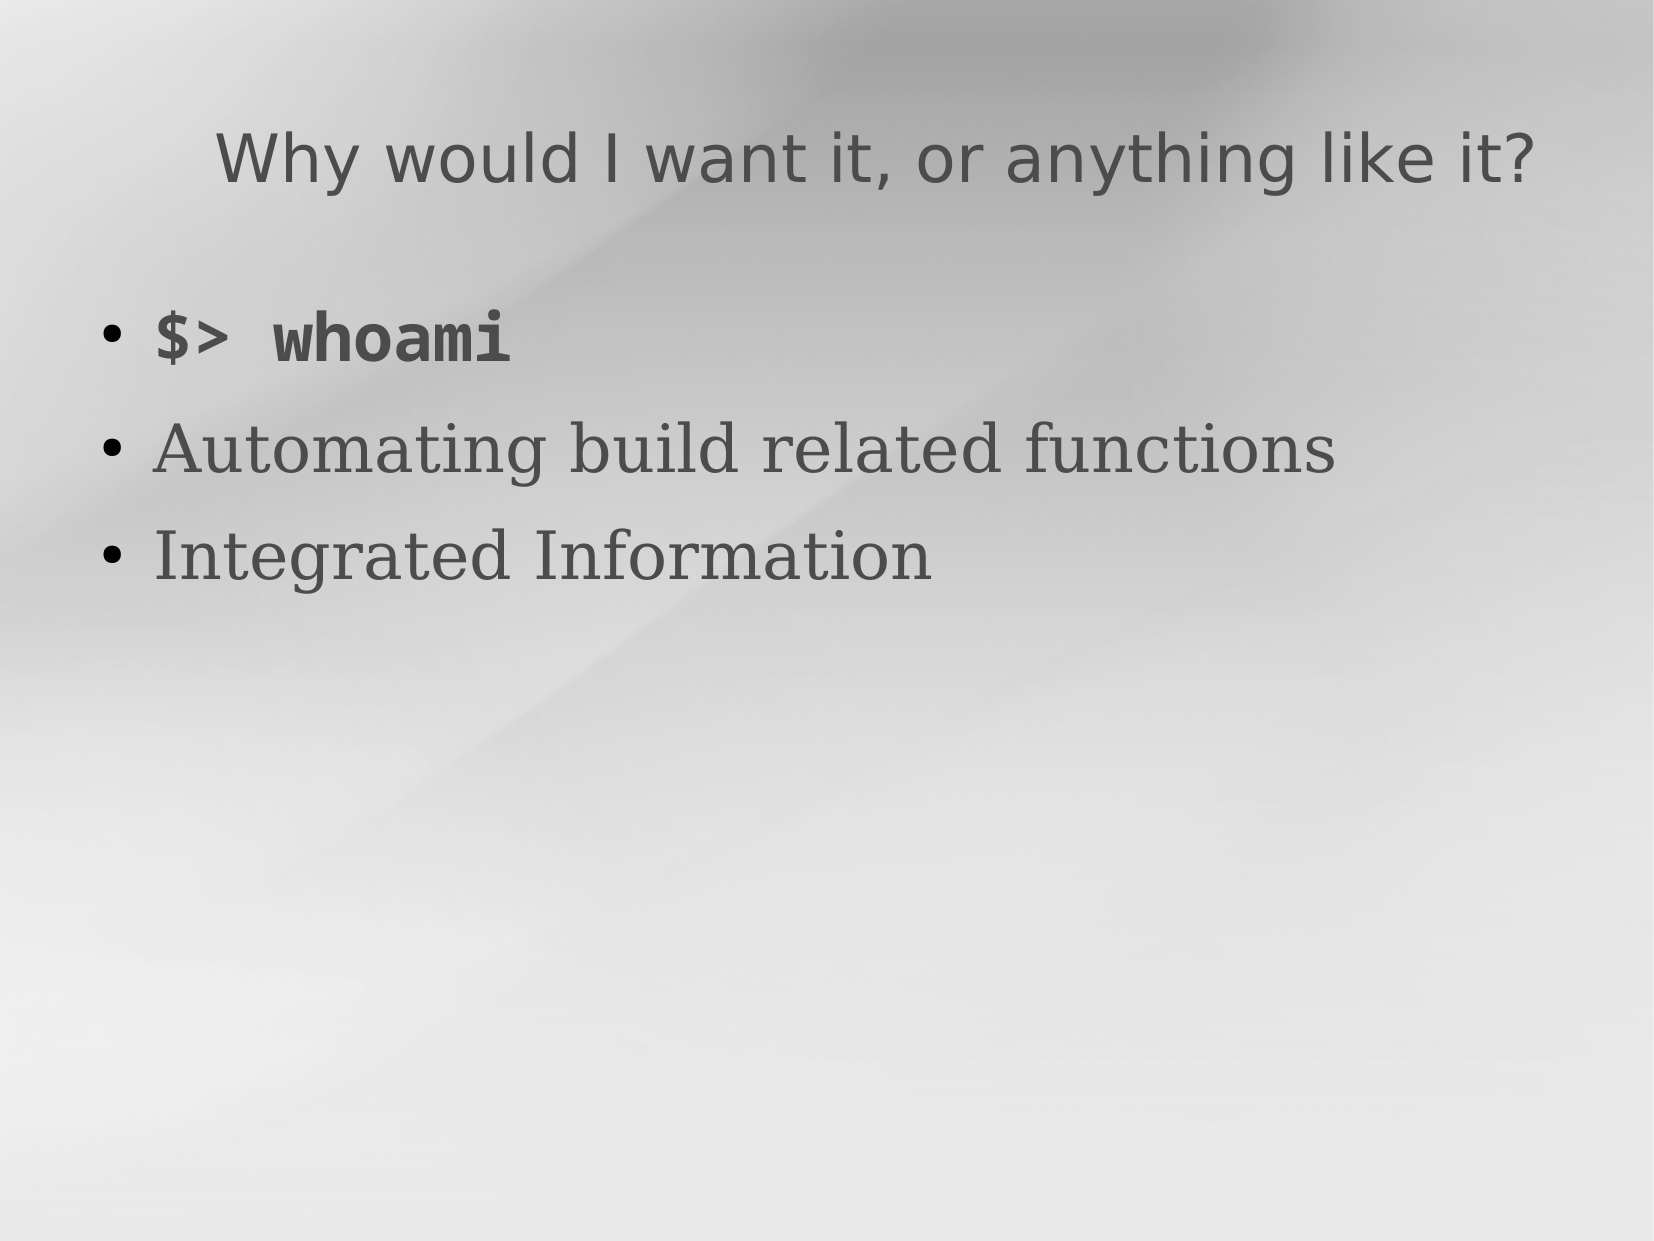

# Why would I want it, or anything like it?
$> whoami
Automating build related functions
Integrated Information